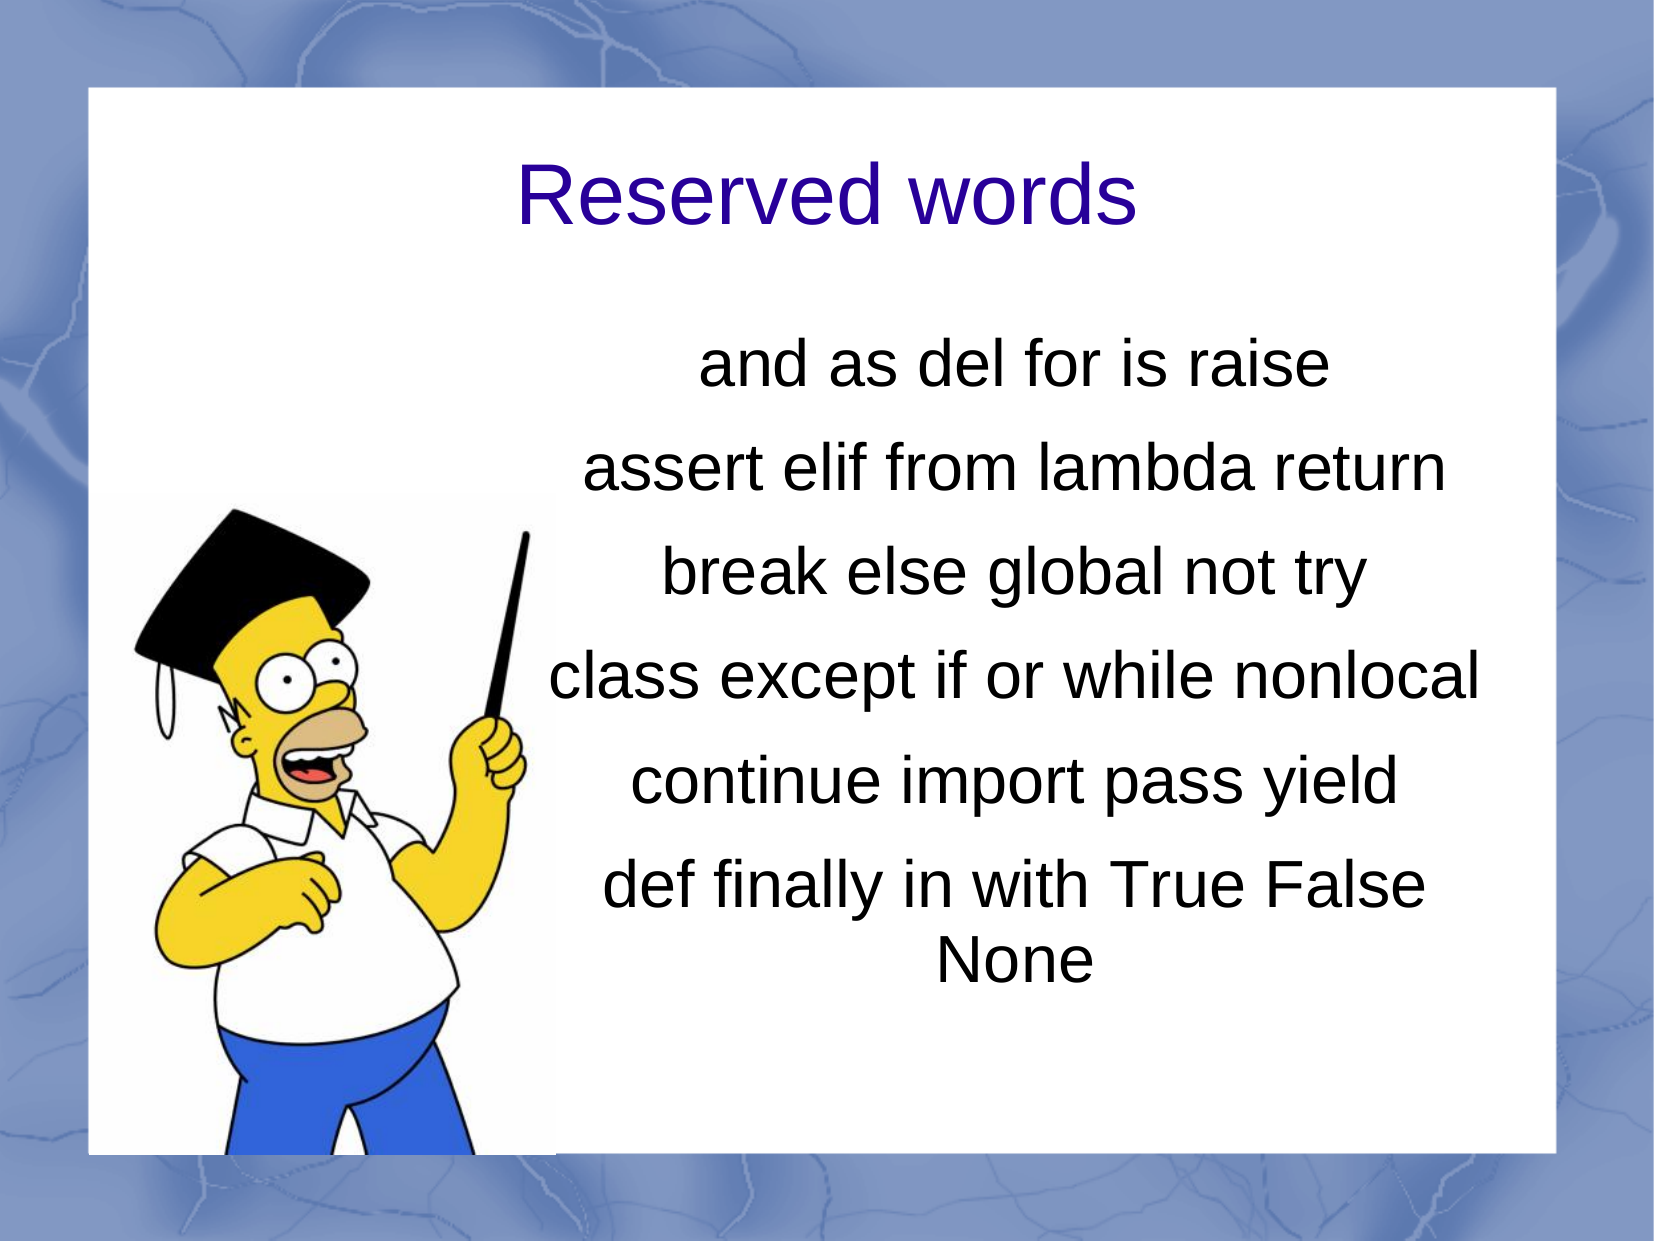

# Reserved words
and as del for is raise
assert elif from lambda return
break else global not try
class except if or while nonlocal
continue import pass yield
def finally in with True False None